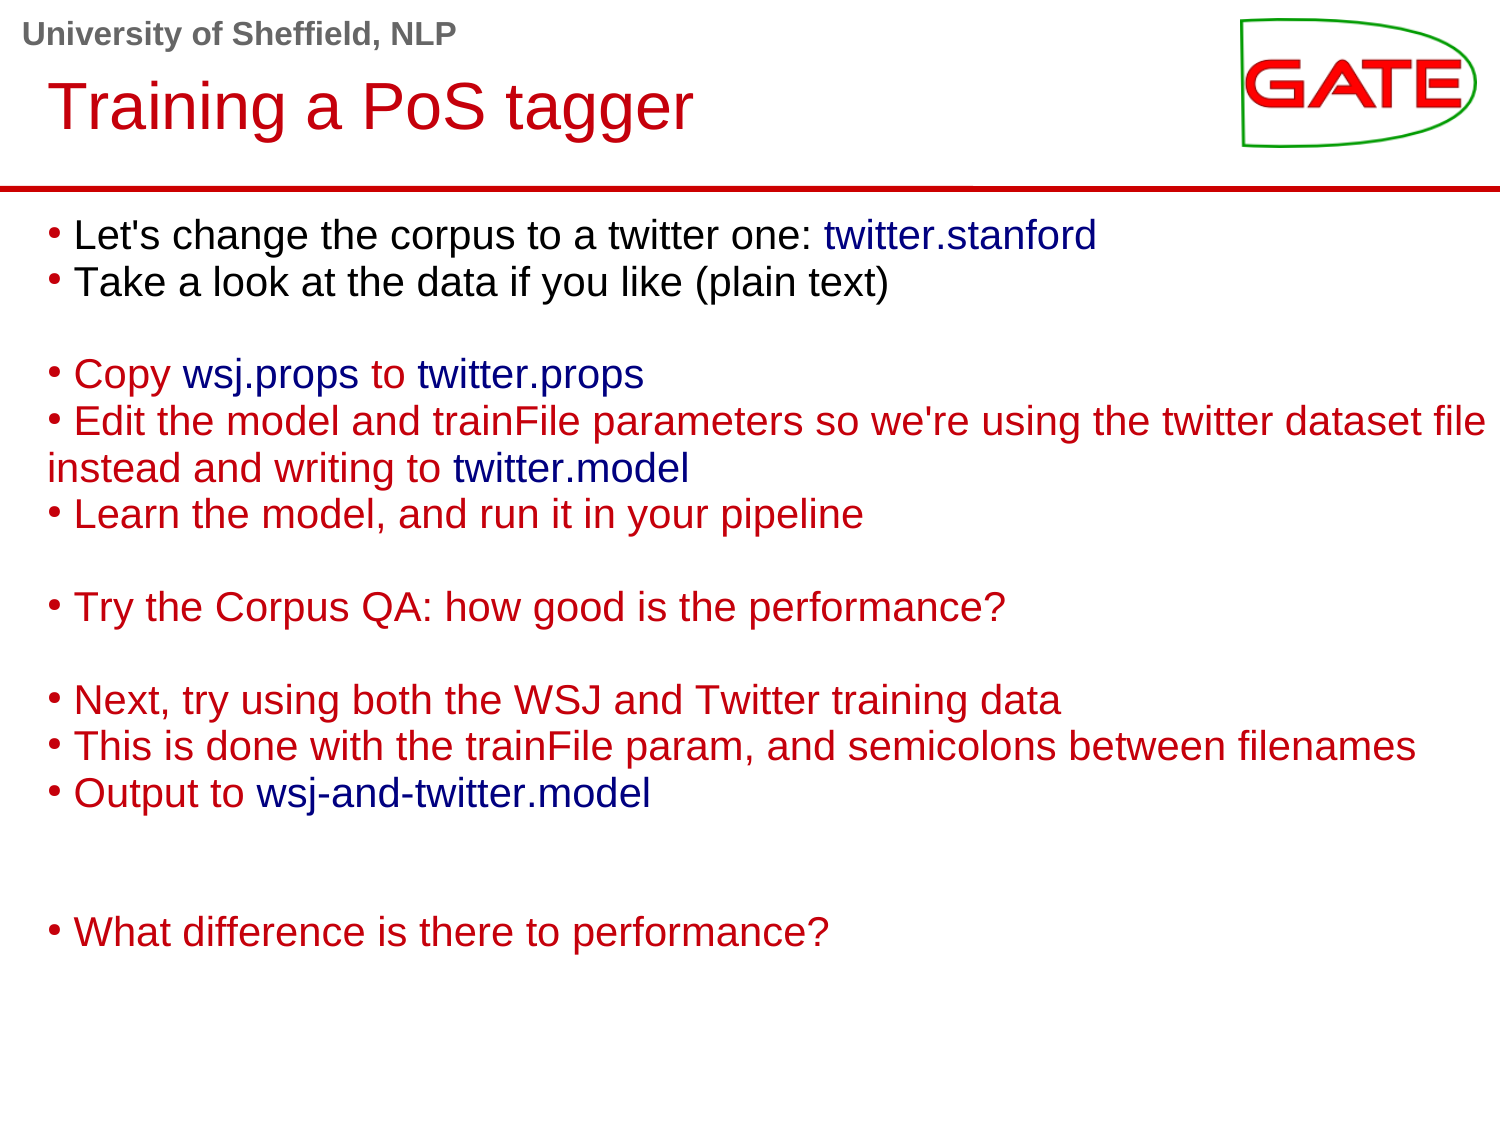

Training a PoS tagger
 Let's change the corpus to a twitter one: twitter.stanford
 Take a look at the data if you like (plain text)
 Copy wsj.props to twitter.props
 Edit the model and trainFile parameters so we're using the twitter dataset file instead and writing to twitter.model
 Learn the model, and run it in your pipeline
 Try the Corpus QA: how good is the performance?
 Next, try using both the WSJ and Twitter training data
 This is done with the trainFile param, and semicolons between filenames
 Output to wsj-and-twitter.model
 What difference is there to performance?